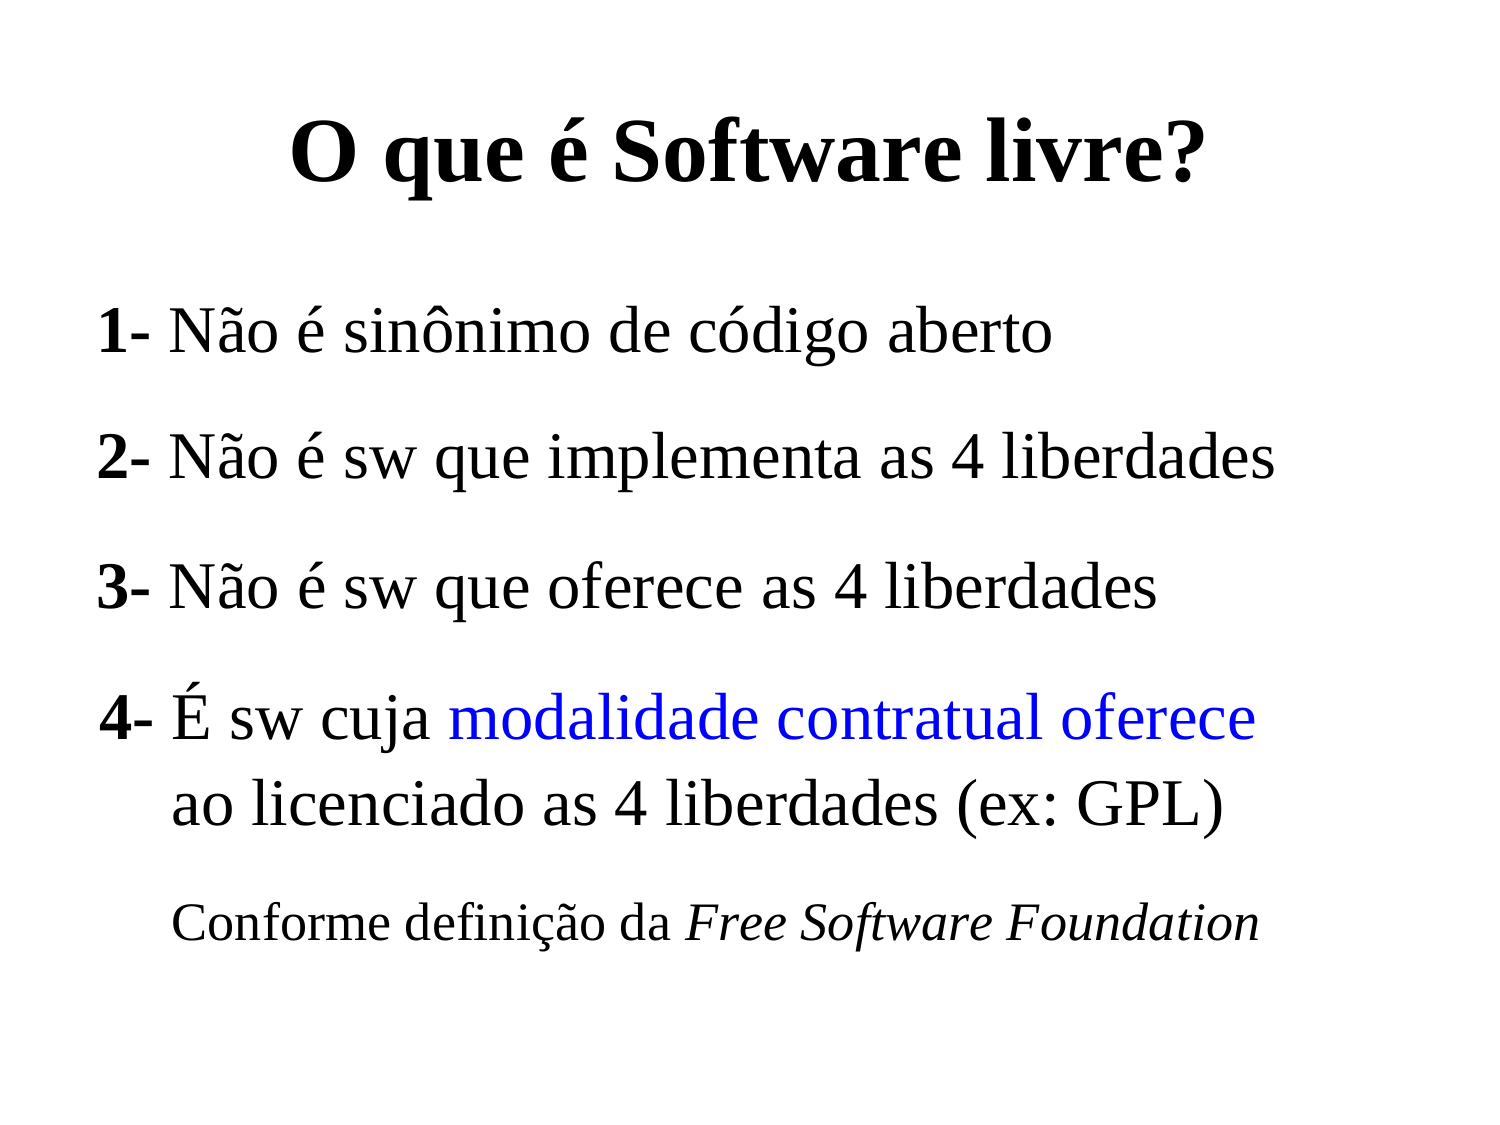

# O que é Software livre?
1- Não é sinônimo de código aberto
2- Não é sw que implementa as 4 liberdades
3- Não é sw que oferece as 4 liberdades
4- É sw cuja modalidade contratual oferece
ao licenciado as 4 liberdades (ex: GPL)
	Conforme definição da Free Software Foundation